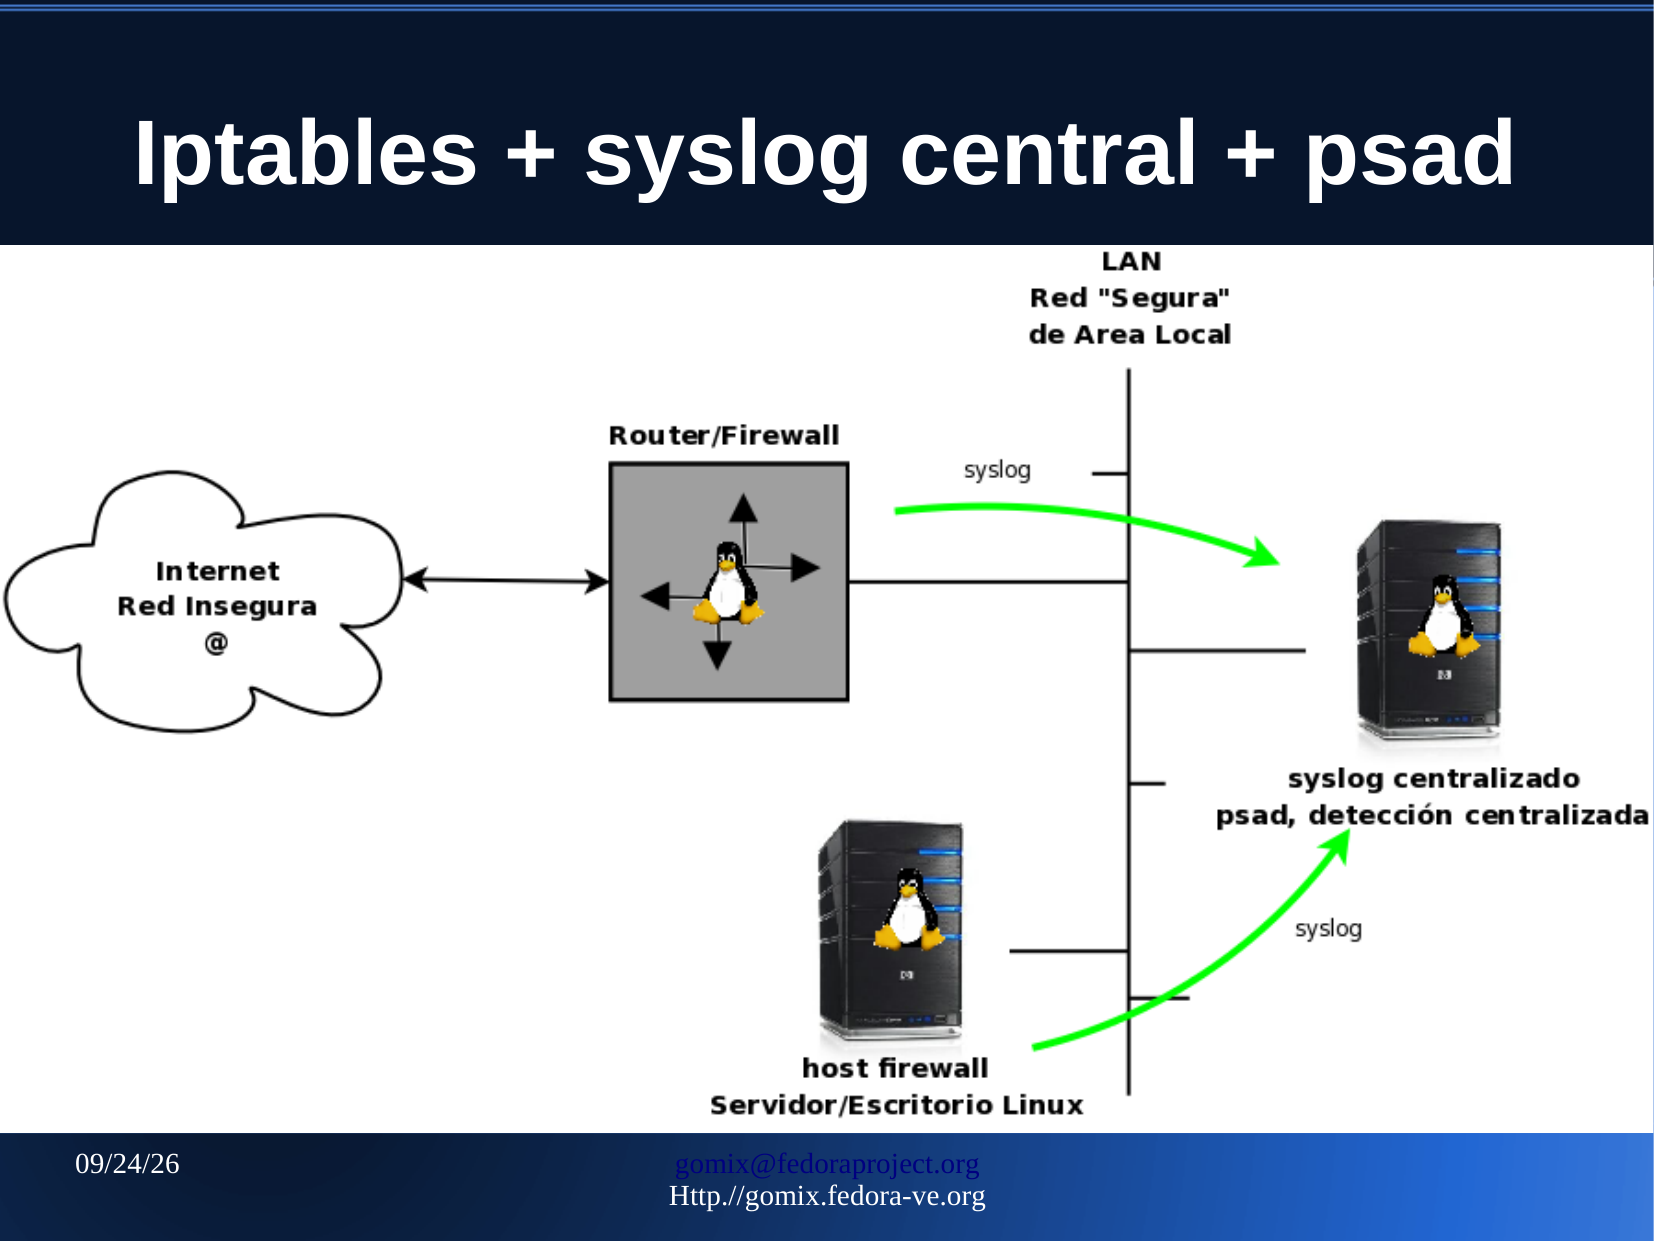

# Iptables + syslog central + psad